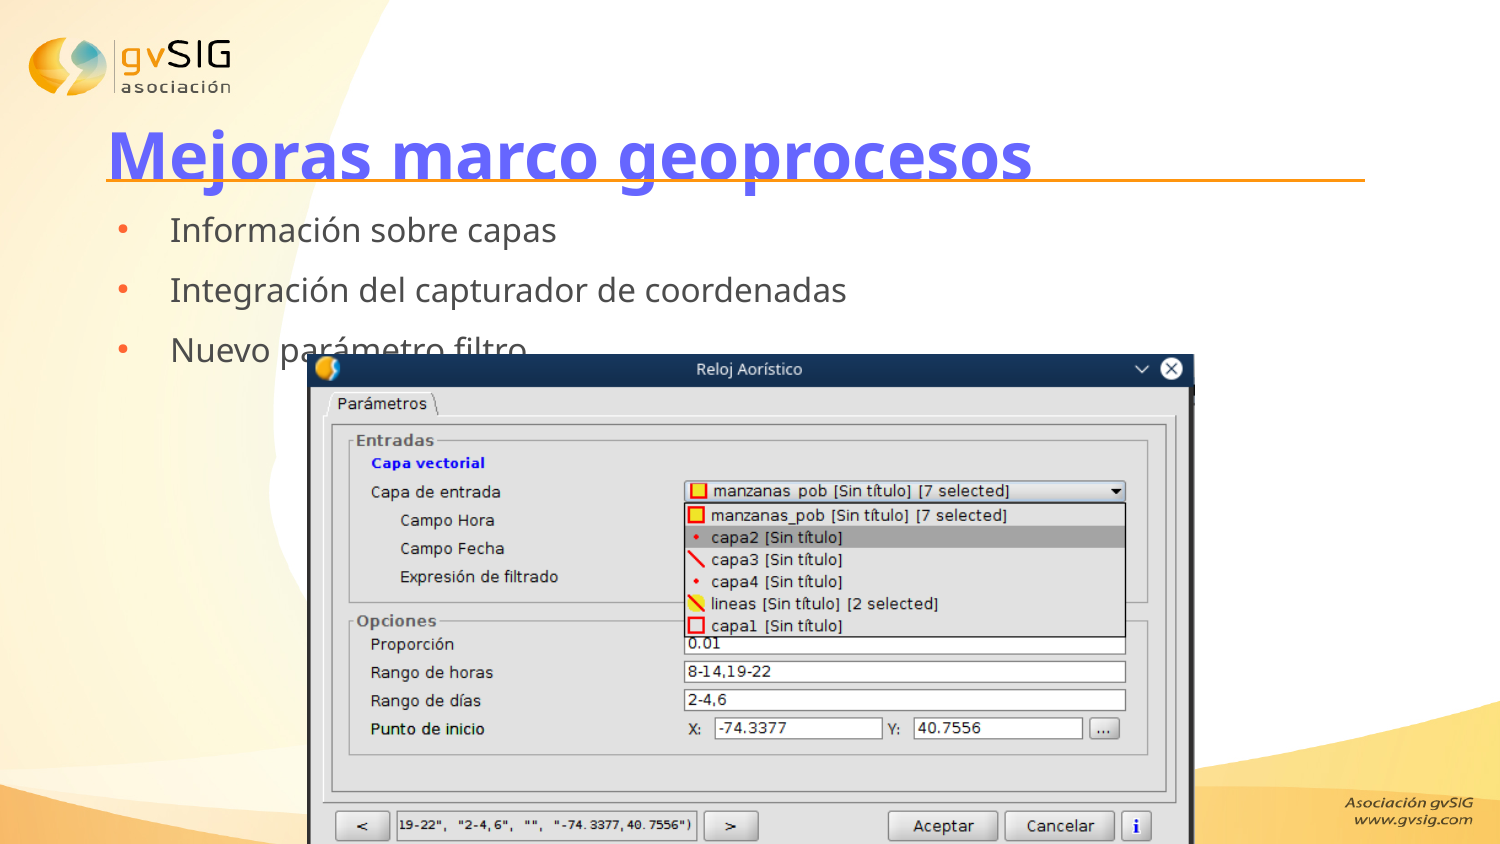

# Mejoras marco geoprocesos
Información sobre capas
Integración del capturador de coordenadas
Nuevo parámetro filtro